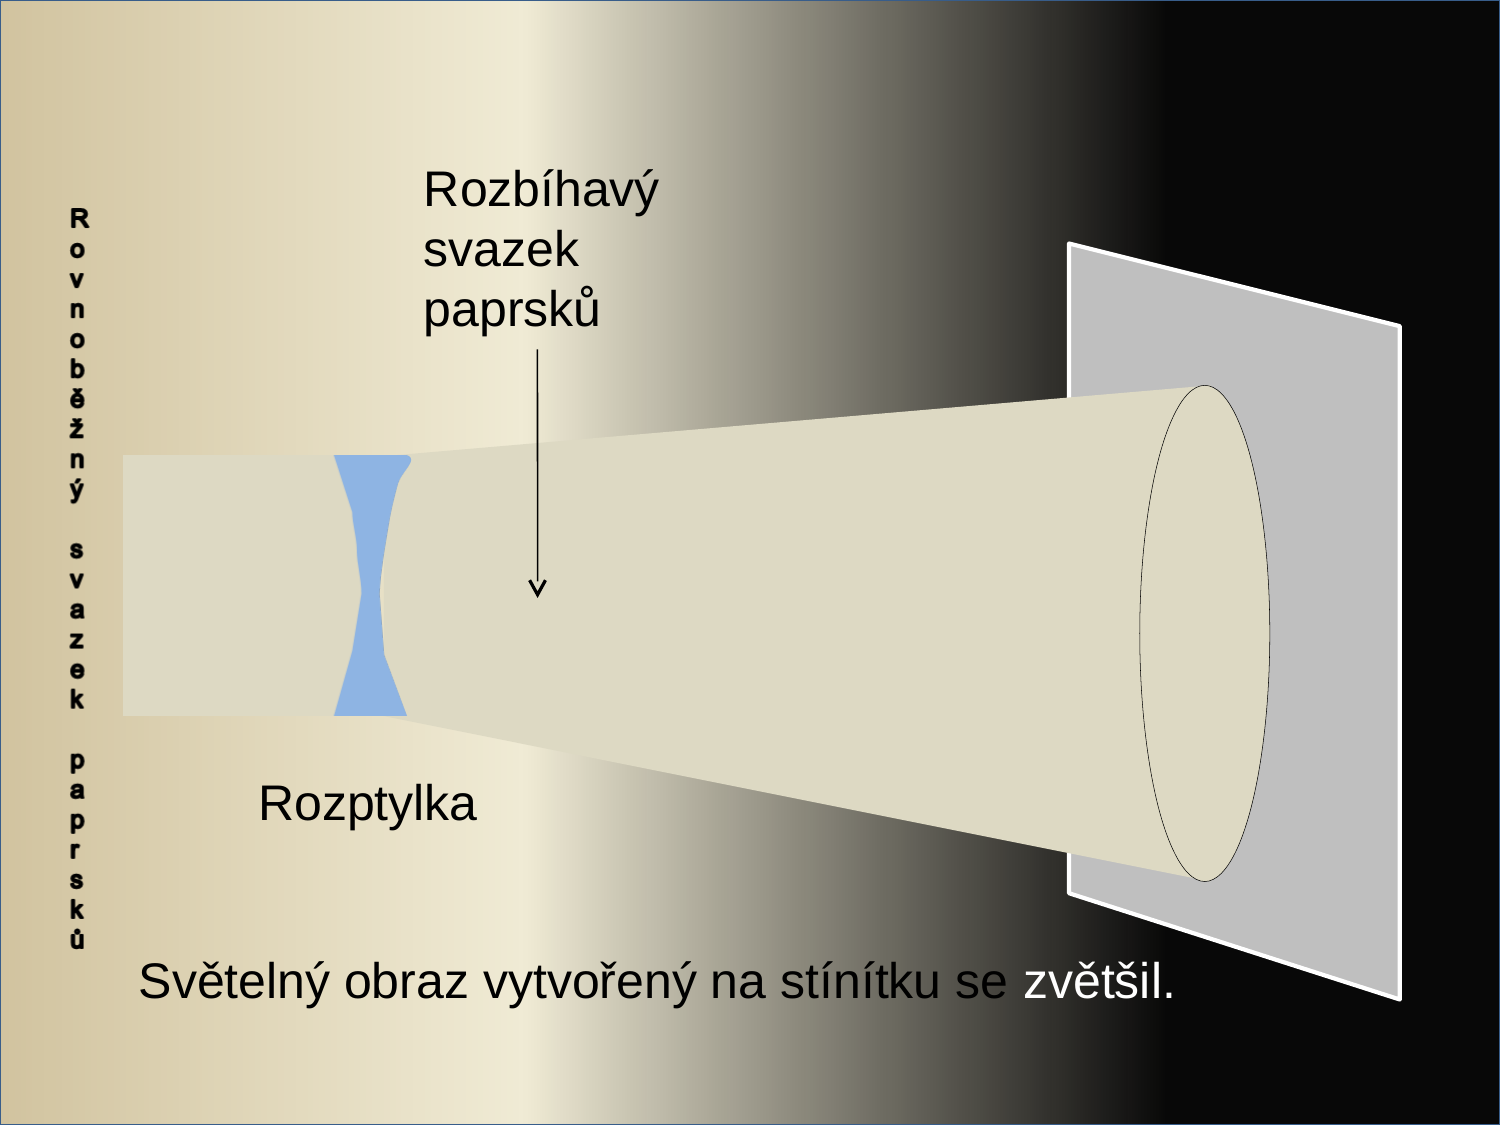

Rozbíhavý
svazek
paprsků
Rozptylka
Světelný obraz vytvořený na stínítku se zvětšil.